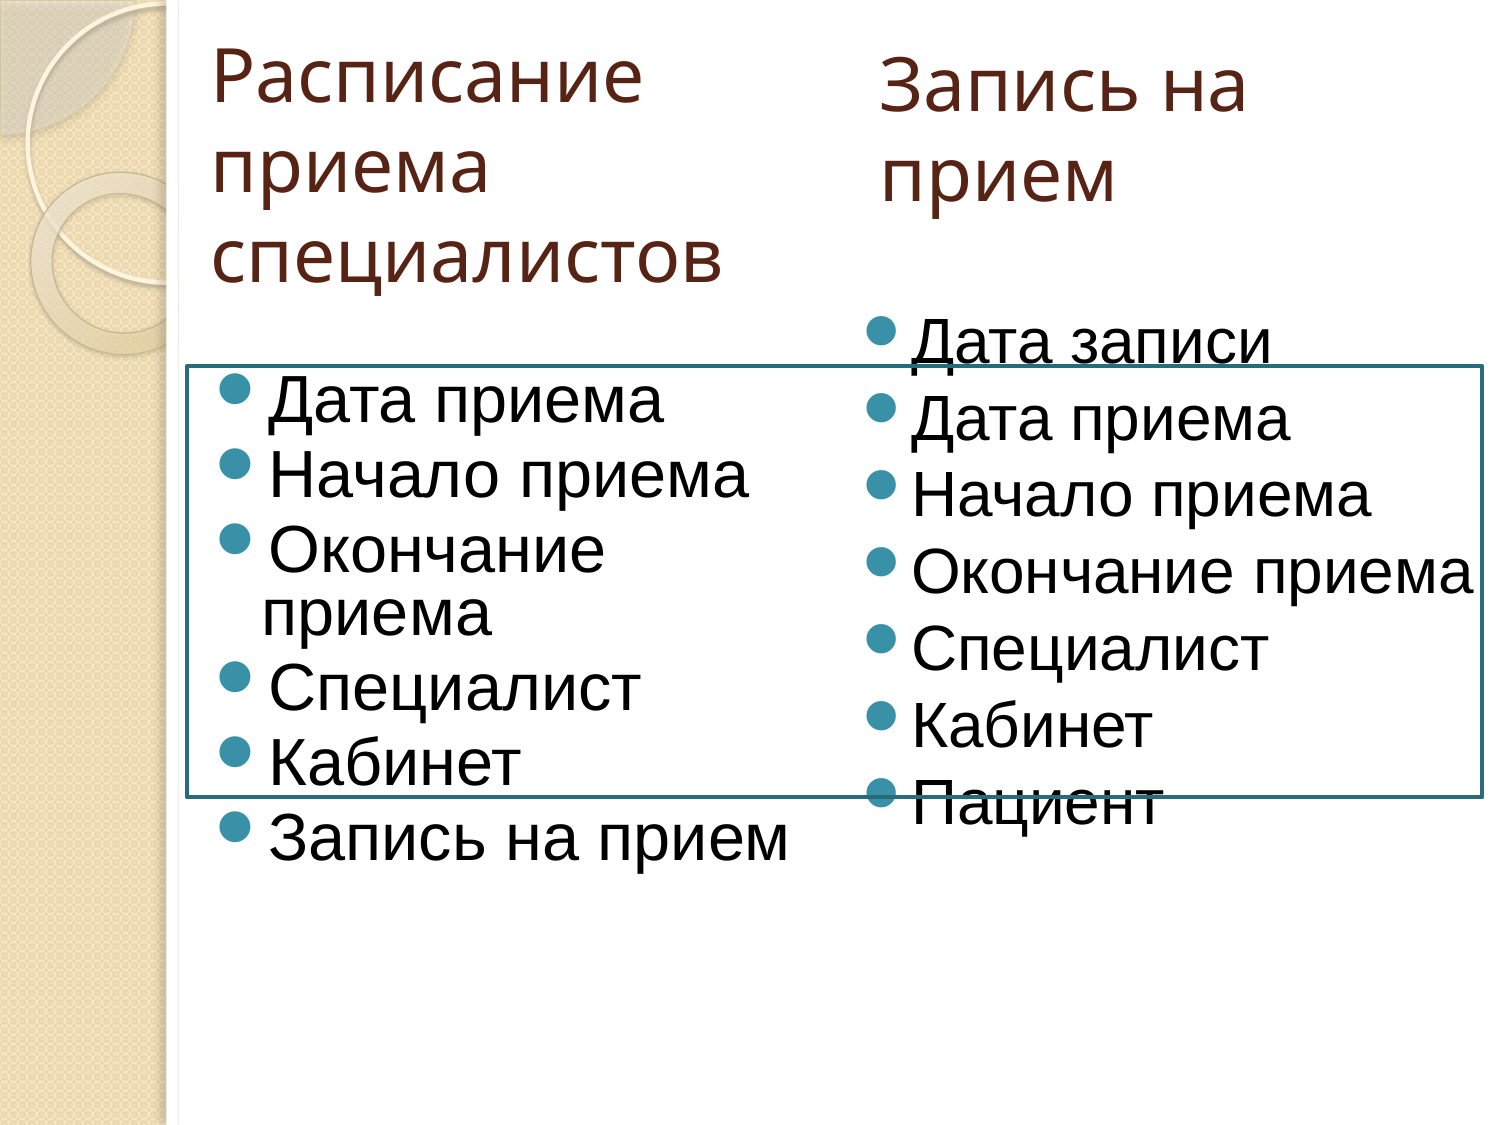

Расписание приема специалистов
Запись на прием
Дата записи
Дата приема
Начало приема
Окончание приема
Специалист
Кабинет
Пациент
# Дата приема
Начало приема
Окончание приема
Специалист
Кабинет
Запись на прием